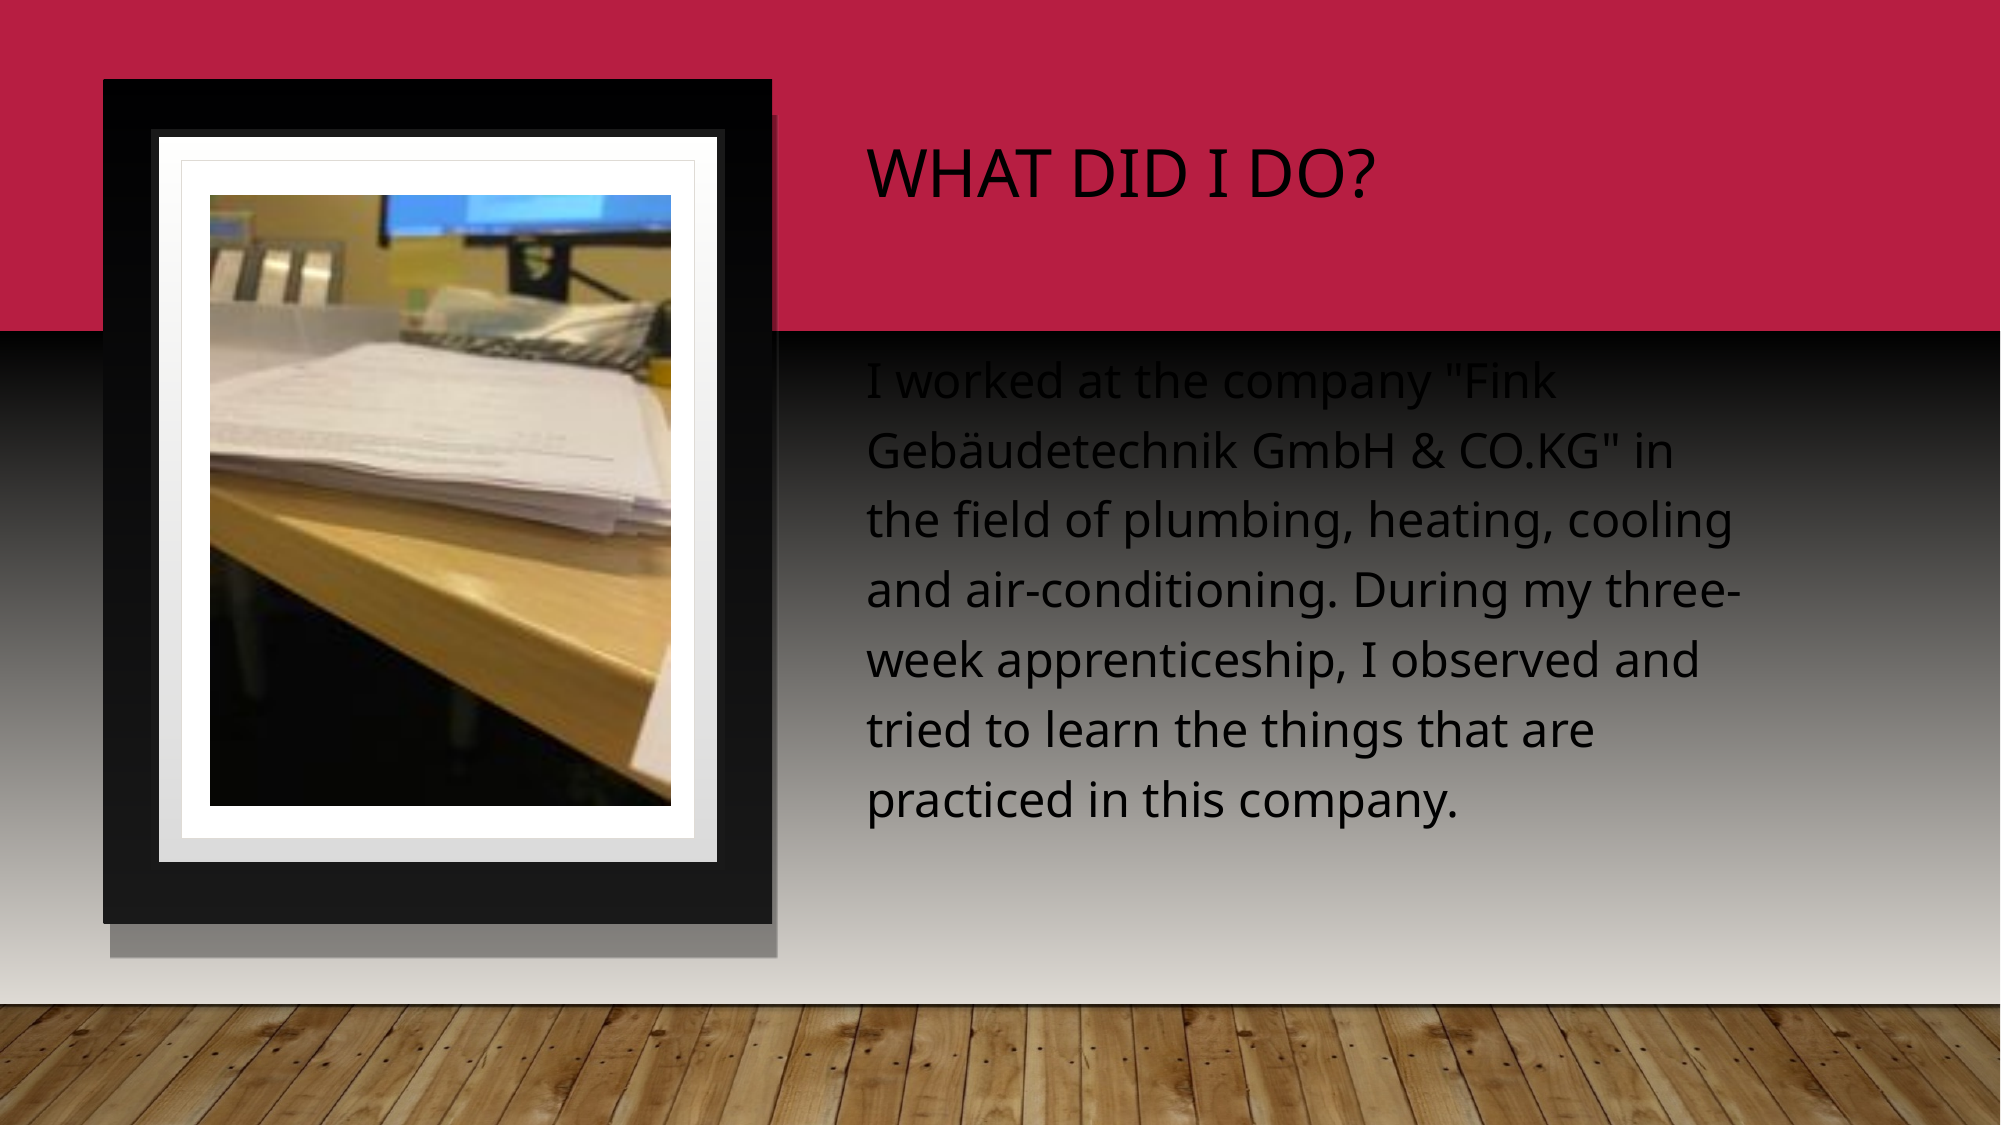

# What did I do?
I worked at the company "Fink Gebäudetechnik GmbH & CO.KG" in the field of plumbing, heating, cooling and air-conditioning. During my three-week apprenticeship, I observed and tried to learn the things that are practiced in this company.